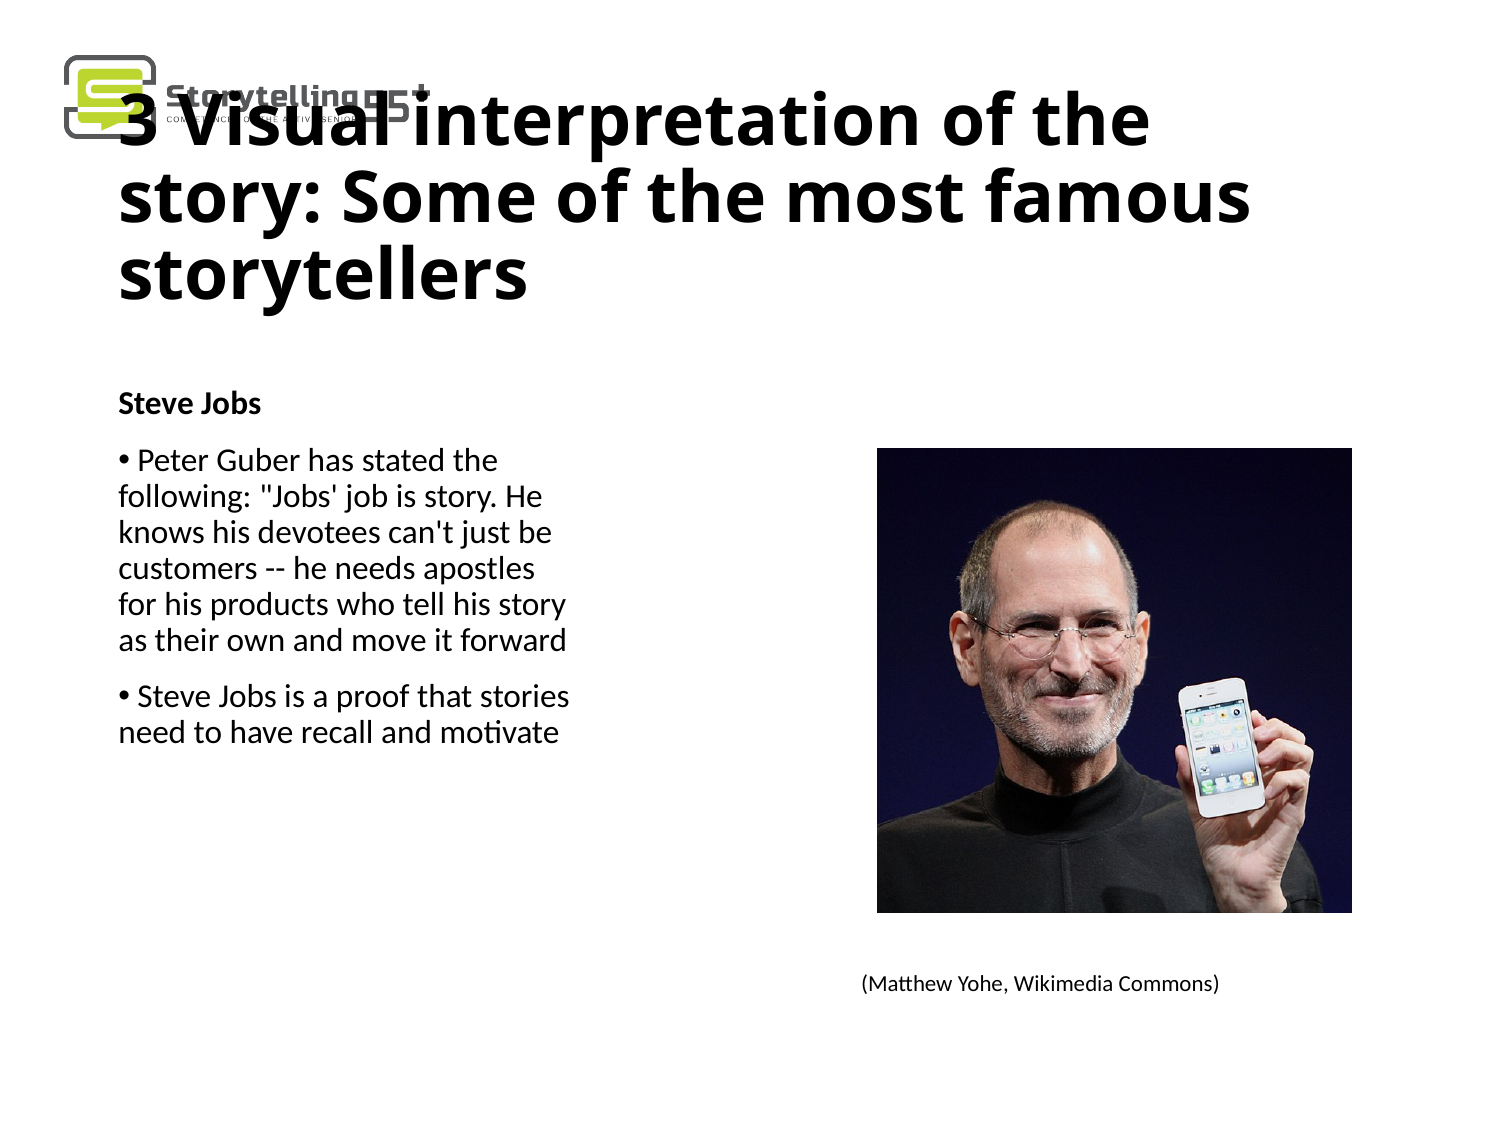

# 3 Visual interpretation of the story: Some of the most famous storytellers
Steve Jobs
 Peter Guber has stated the following: "Jobs' job is story. He knows his devotees can't just be customers -- he needs apostles for his products who tell his story as their own and move it forward
 Steve Jobs is a proof that stories need to have recall and motivate
 	(Matthew Yohe, Wikimedia Commons)